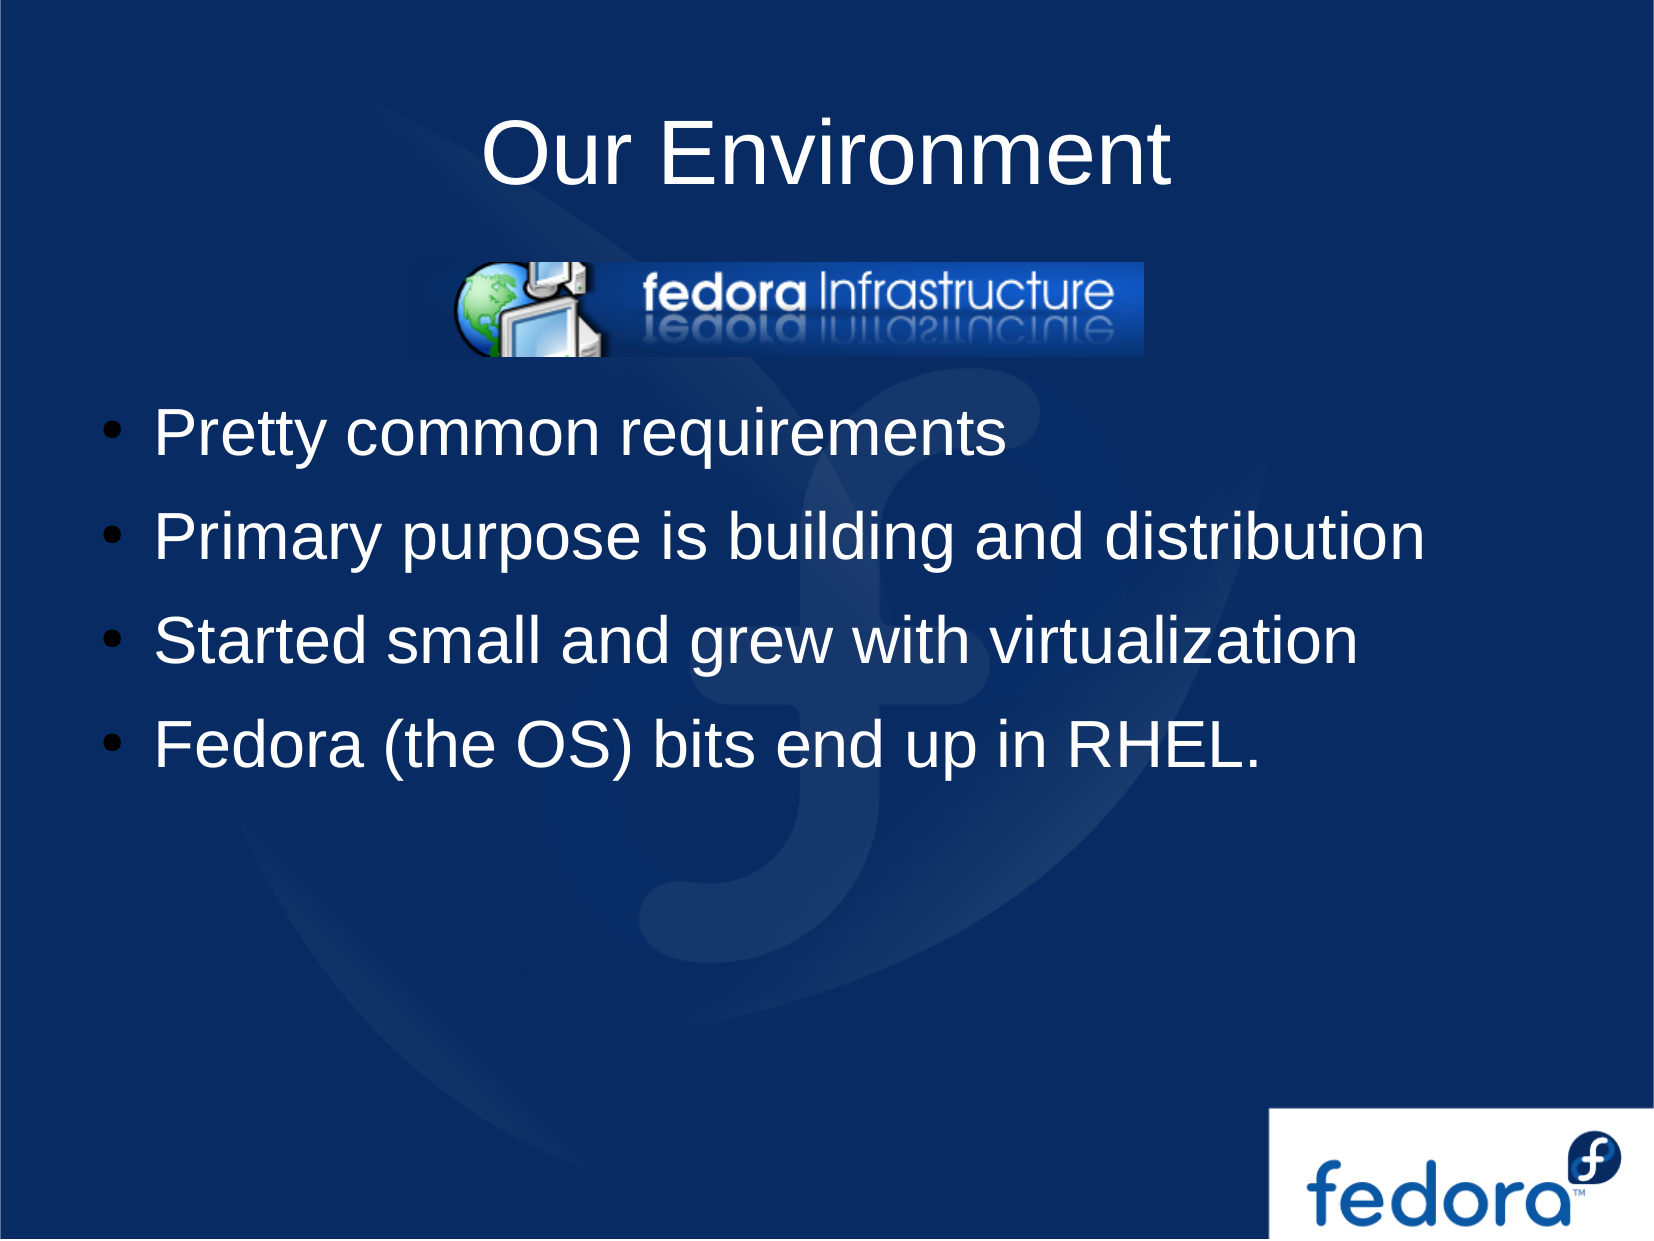

# Our Environment
Pretty common requirements
Primary purpose is building and distribution
Started small and grew with virtualization
Fedora (the OS) bits end up in RHEL.